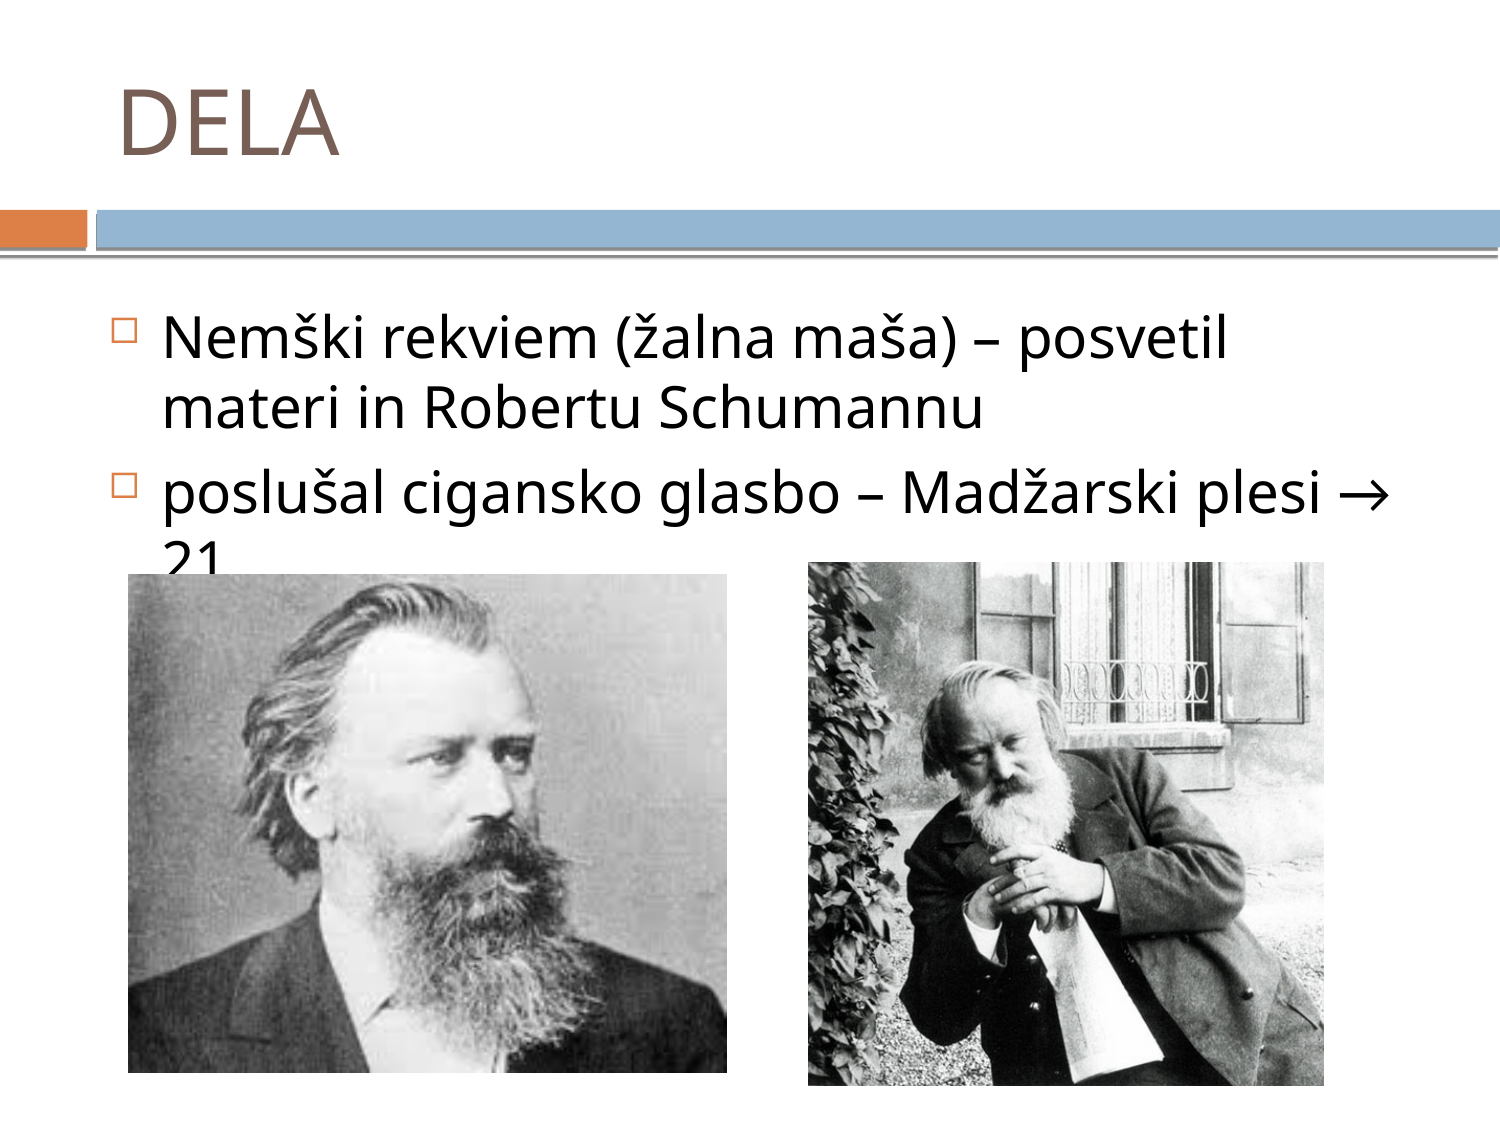

# DELA
Nemški rekviem (žalna maša) – posvetil materi in Robertu Schumannu
poslušal cigansko glasbo – Madžarski plesi → 21